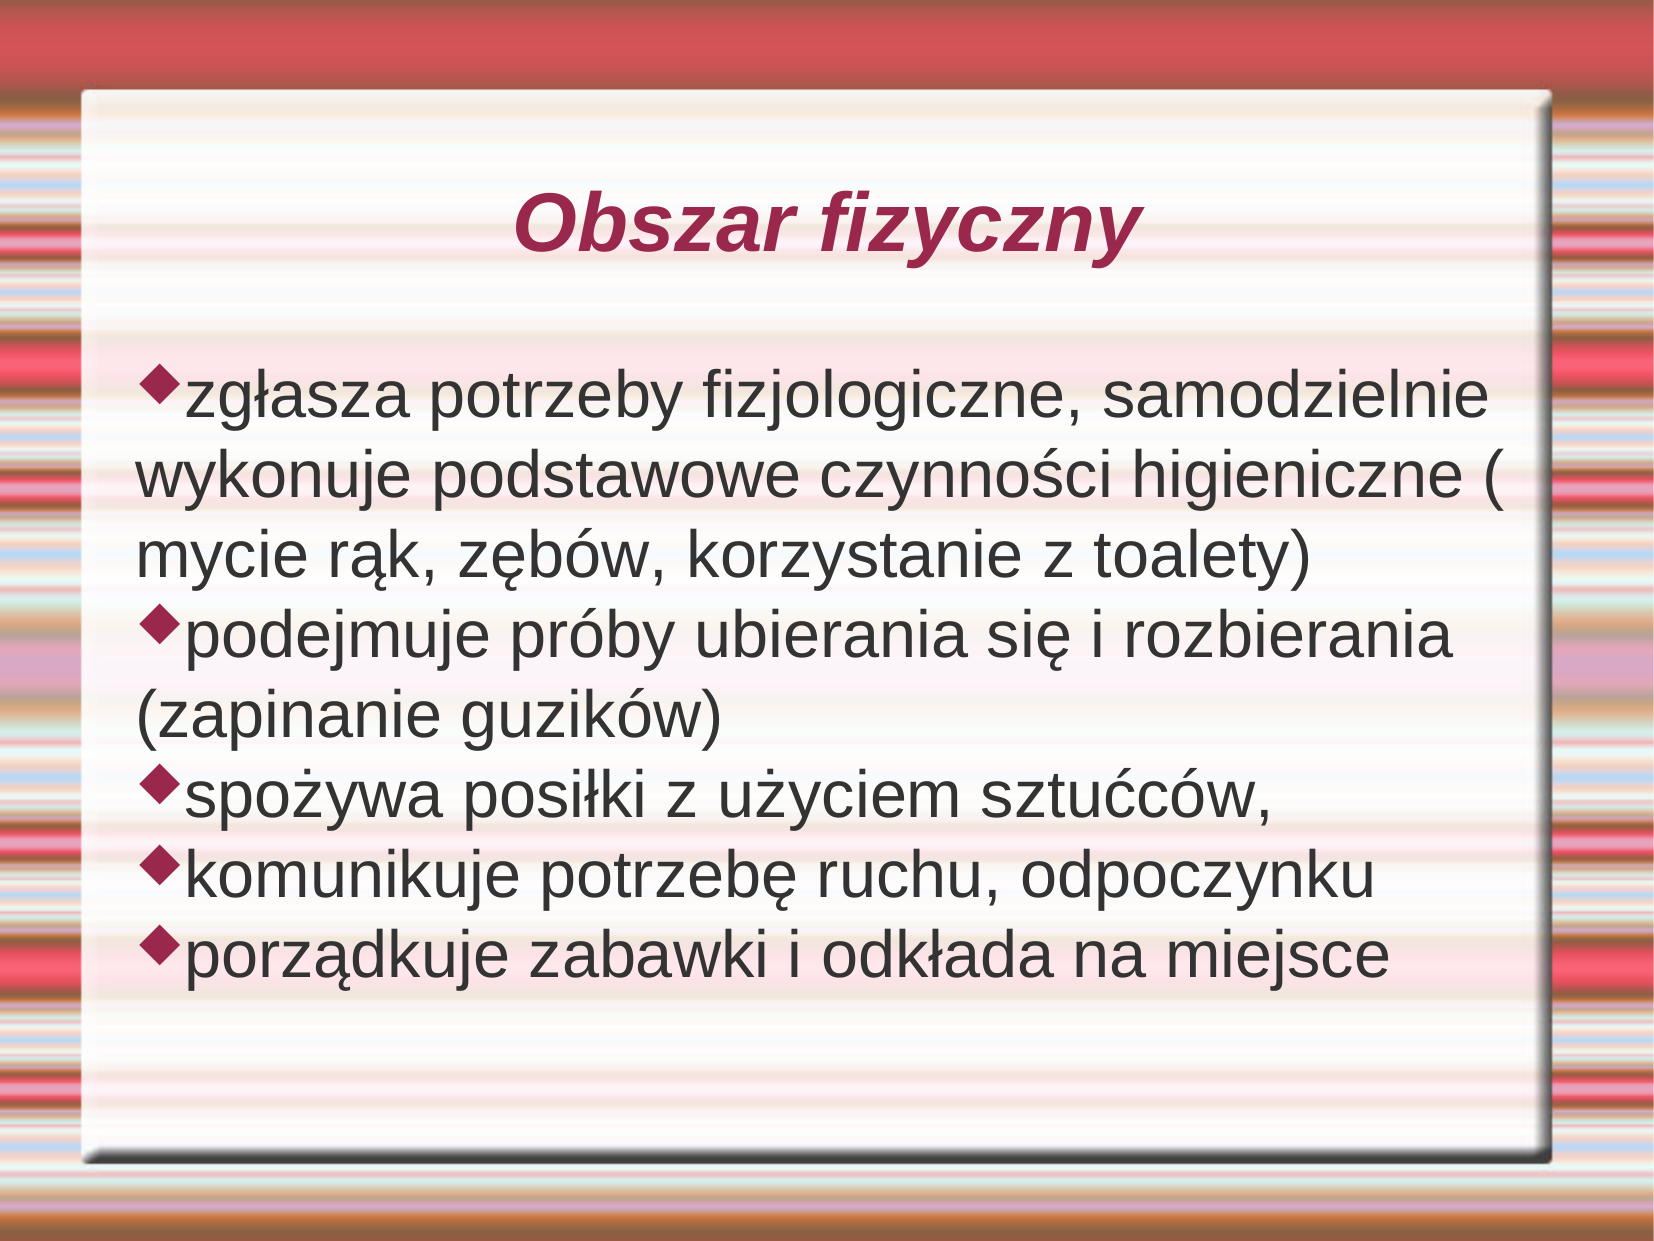

# Obszar fizyczny
zgłasza potrzeby fizjologiczne, samodzielnie wykonuje podstawowe czynności higieniczne ( mycie rąk, zębów, korzystanie z toalety)
podejmuje próby ubierania się i rozbierania (zapinanie guzików)
spożywa posiłki z użyciem sztućców,
komunikuje potrzebę ruchu, odpoczynku
porządkuje zabawki i odkłada na miejsce